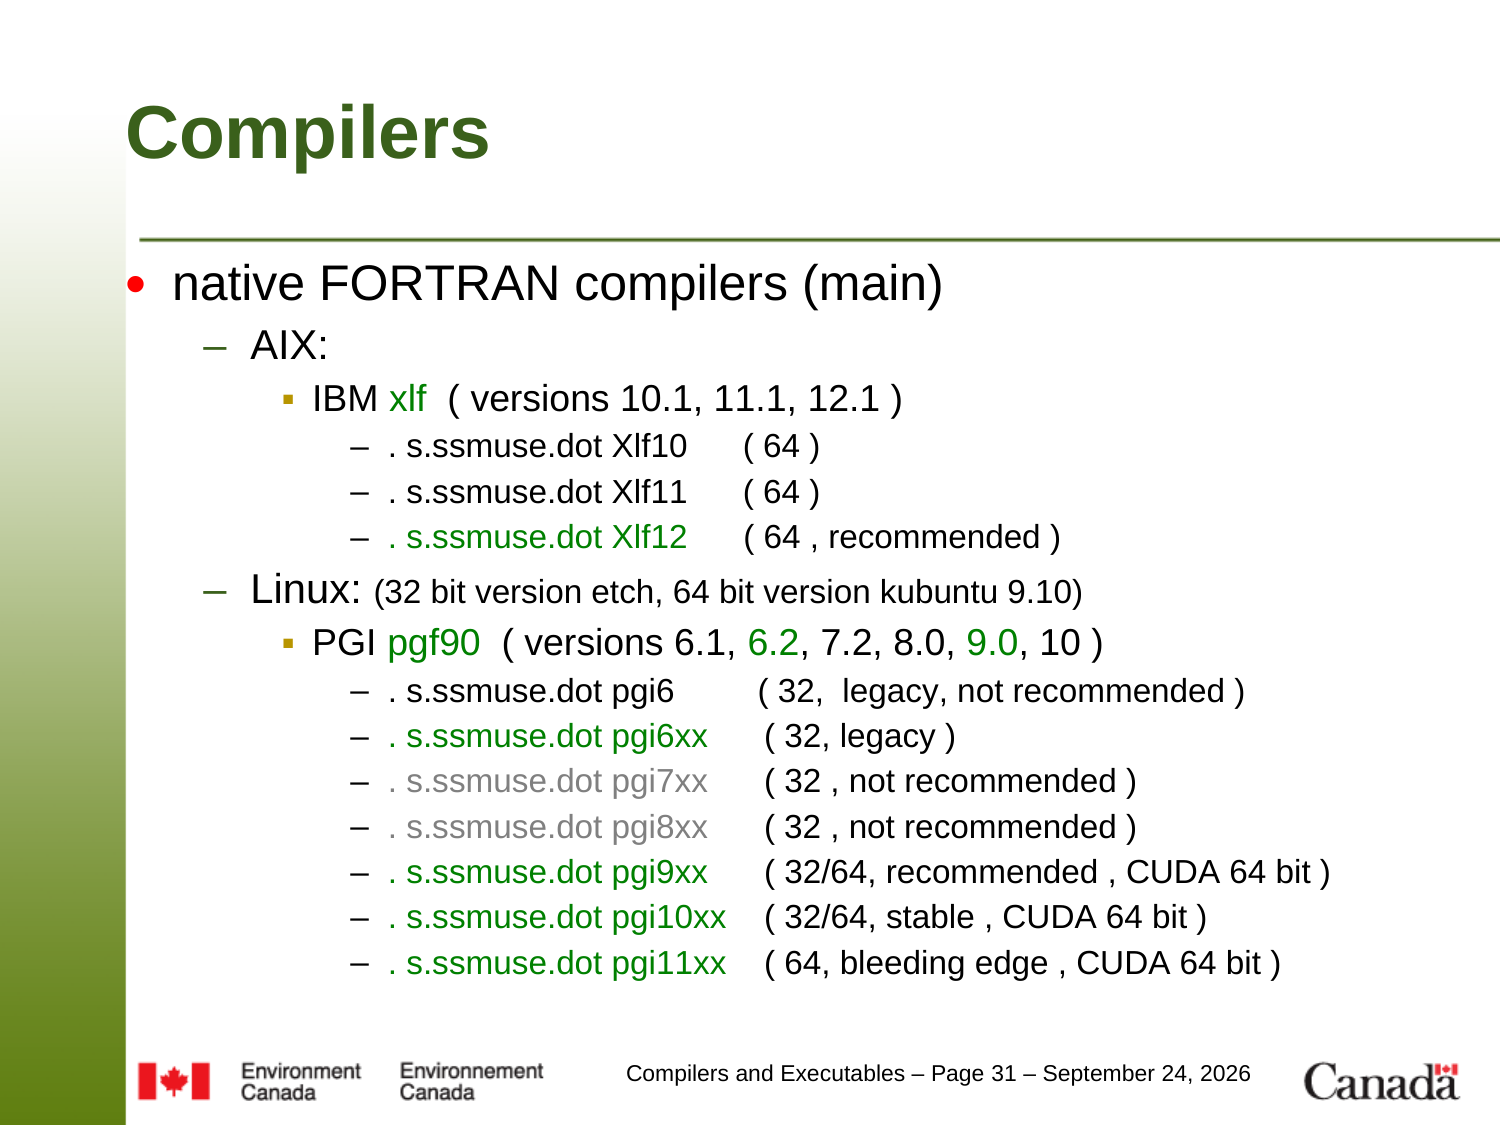

# Compilers
native FORTRAN compilers (main)
AIX:
IBM xlf ( versions 10.1, 11.1, 12.1 )
. s.ssmuse.dot Xlf10 ( 64 )
. s.ssmuse.dot Xlf11 ( 64 )
. s.ssmuse.dot Xlf12 ( 64 , recommended )
Linux: (32 bit version etch, 64 bit version kubuntu 9.10)
PGI pgf90 ( versions 6.1, 6.2, 7.2, 8.0, 9.0, 10 )
. s.ssmuse.dot pgi6 ( 32, legacy, not recommended )
. s.ssmuse.dot pgi6xx ( 32, legacy )
. s.ssmuse.dot pgi7xx ( 32 , not recommended )
. s.ssmuse.dot pgi8xx ( 32 , not recommended )
. s.ssmuse.dot pgi9xx ( 32/64, recommended , CUDA 64 bit )
. s.ssmuse.dot pgi10xx ( 32/64, stable , CUDA 64 bit )
. s.ssmuse.dot pgi11xx ( 64, bleeding edge , CUDA 64 bit )